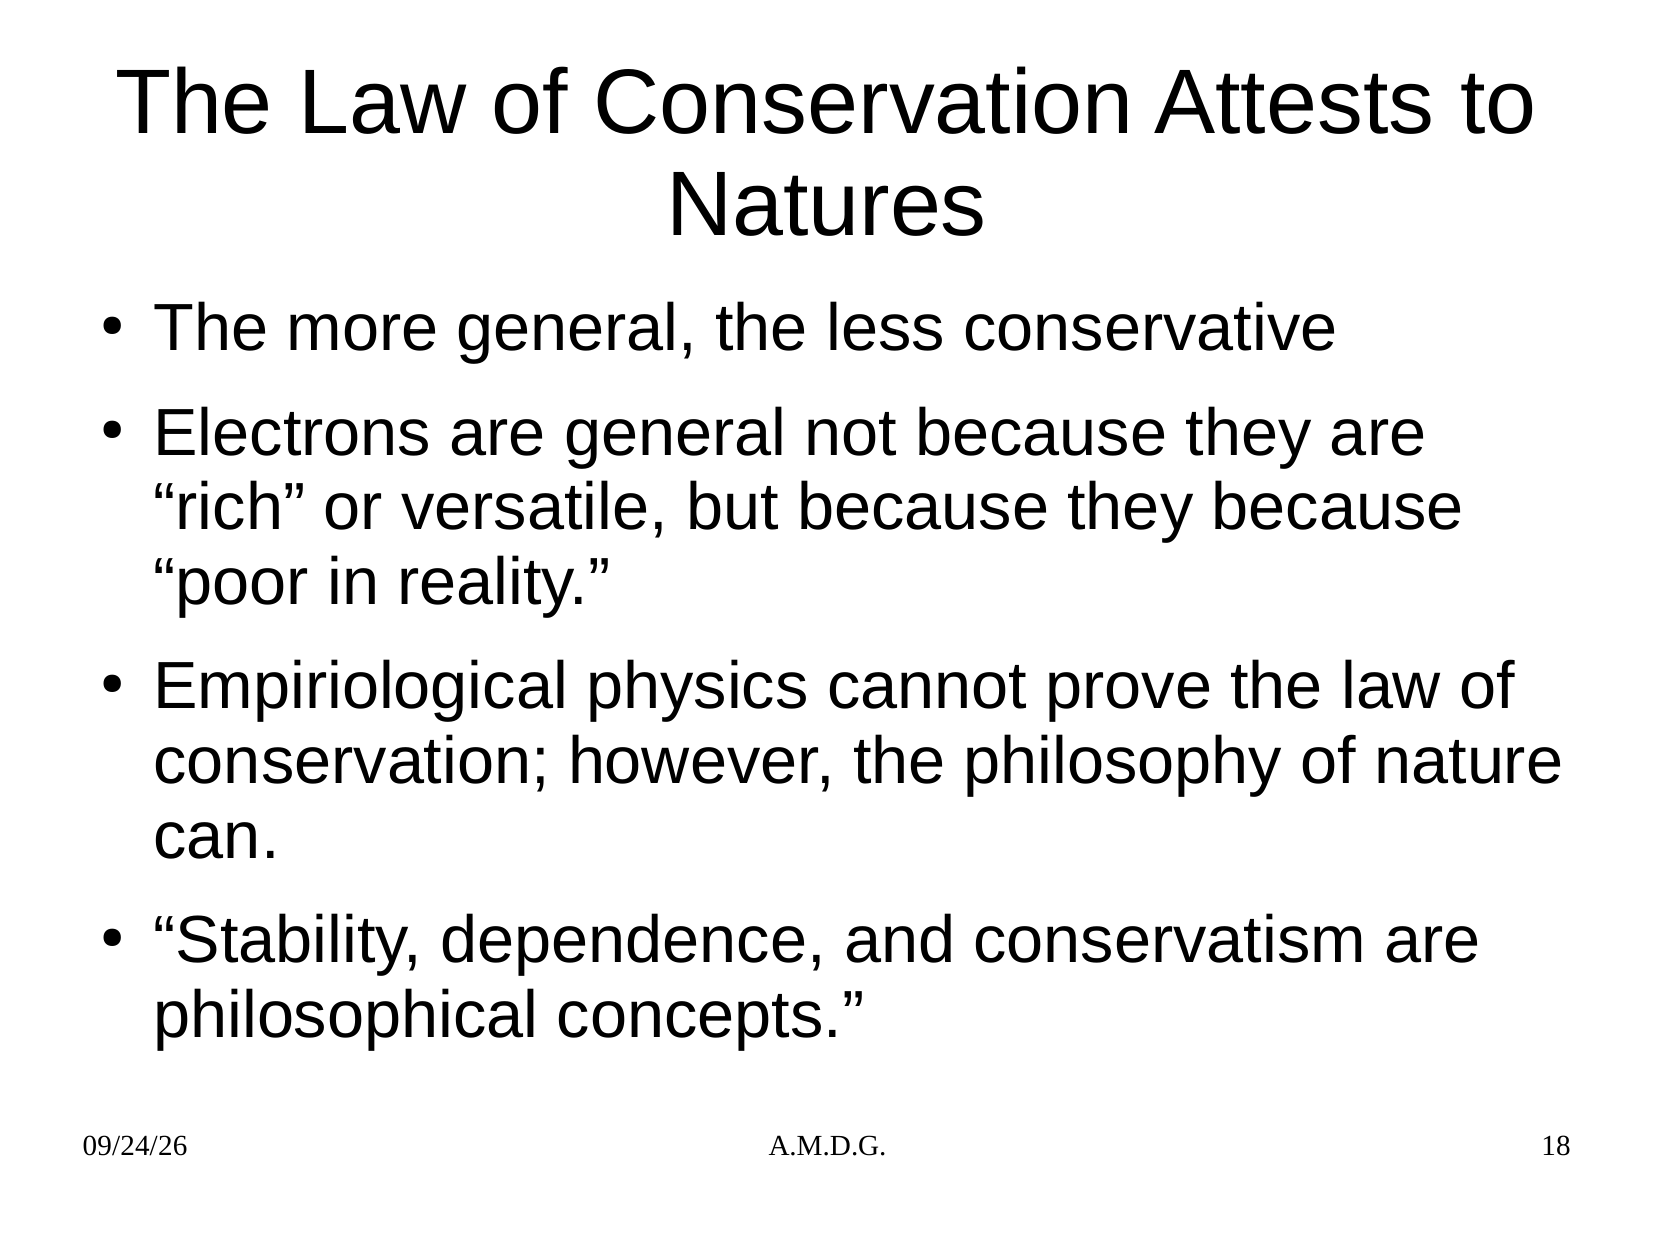

# The Law of Conservation Attests to Natures
The more general, the less conservative
Electrons are general not because they are “rich” or versatile, but because they because “poor in reality.”
Empiriological physics cannot prove the law of conservation; however, the philosophy of nature can.
“Stability, dependence, and conservatism are philosophical concepts.”
`
A.M.D.G.
18